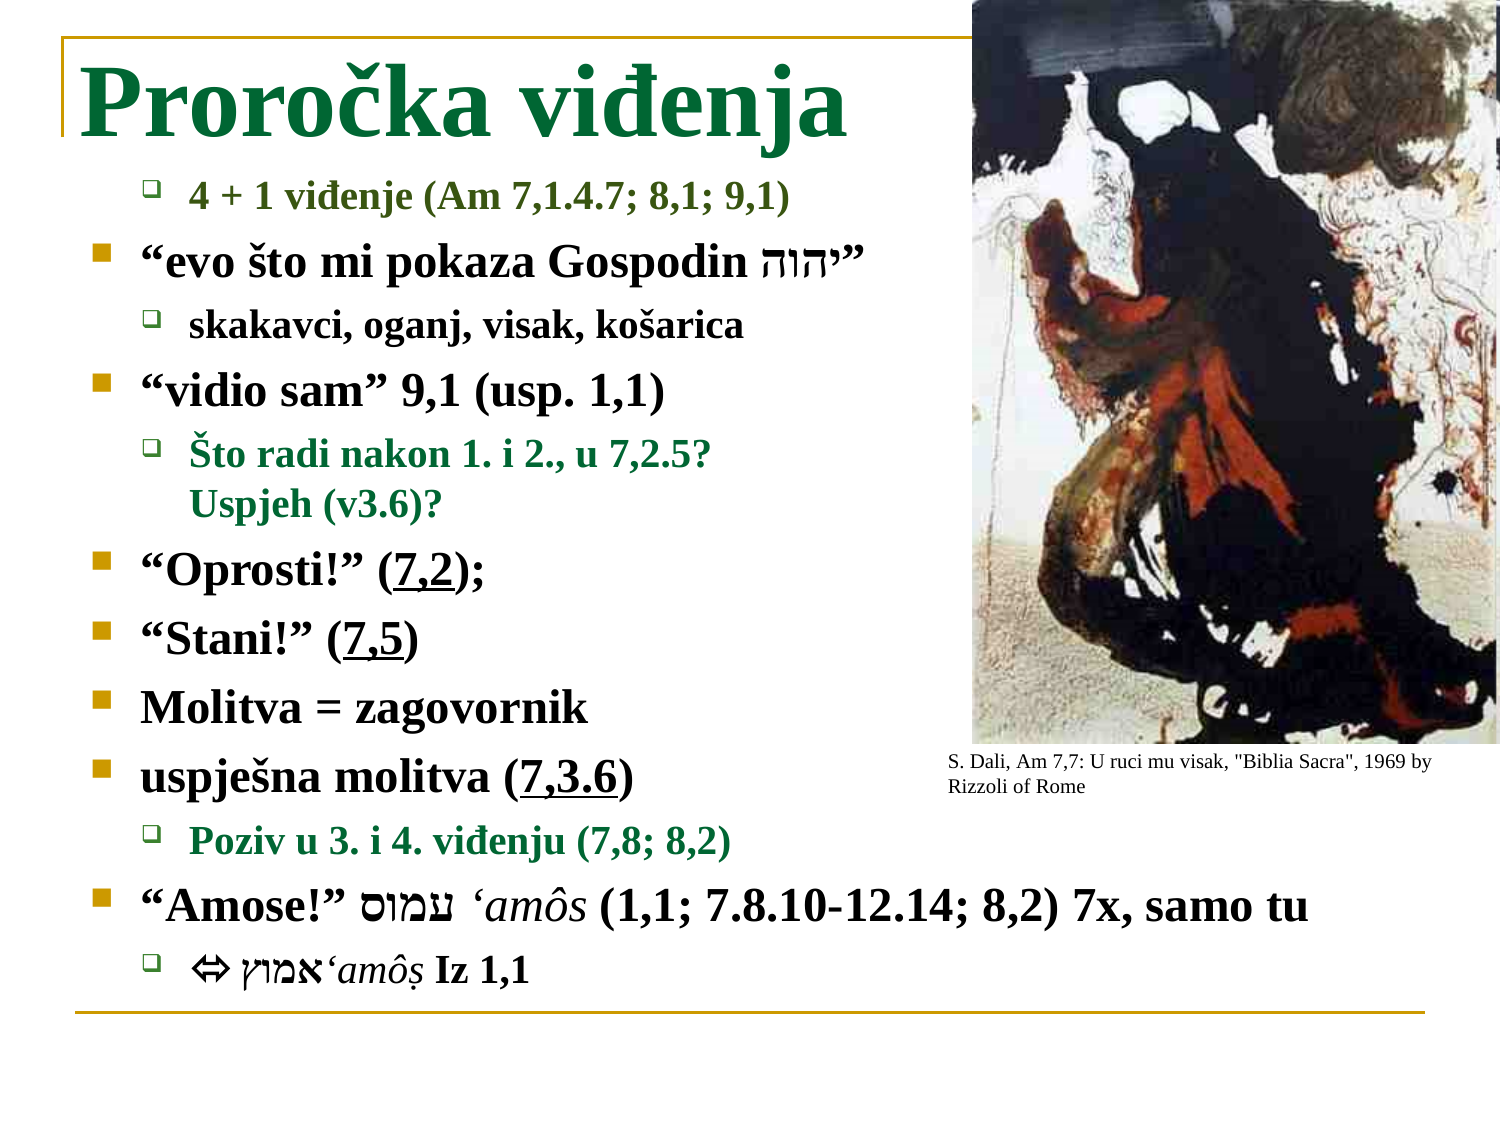

# Proročka viđenja
4 + 1 viđenje (Am 7,1.4.7; 8,1; 9,1)
“evo što mi pokaza Gospodin יהוה”
skakavci, oganj, visak, košarica
“vidio sam” 9,1 (usp. 1,1)
Što radi nakon 1. i 2., u 7,2.5?
Uspjeh (v3.6)?
“Oprosti!” (7,2);
“Stani!” (7,5)
Molitva = zagovornik
uspješna molitva (7,3.6)
Poziv u 3. i 4. viđenju (7,8; 8,2)
“Amose!” עמוס ‘amôs (1,1; 7.8.10-12.14; 8,2) 7x, samo tu
 אמוץ‘amôṣ Iz 1,1
S. Dali, Am 7,7: U ruci mu visak, "Biblia Sacra", 1969 by Rizzoli of Rome